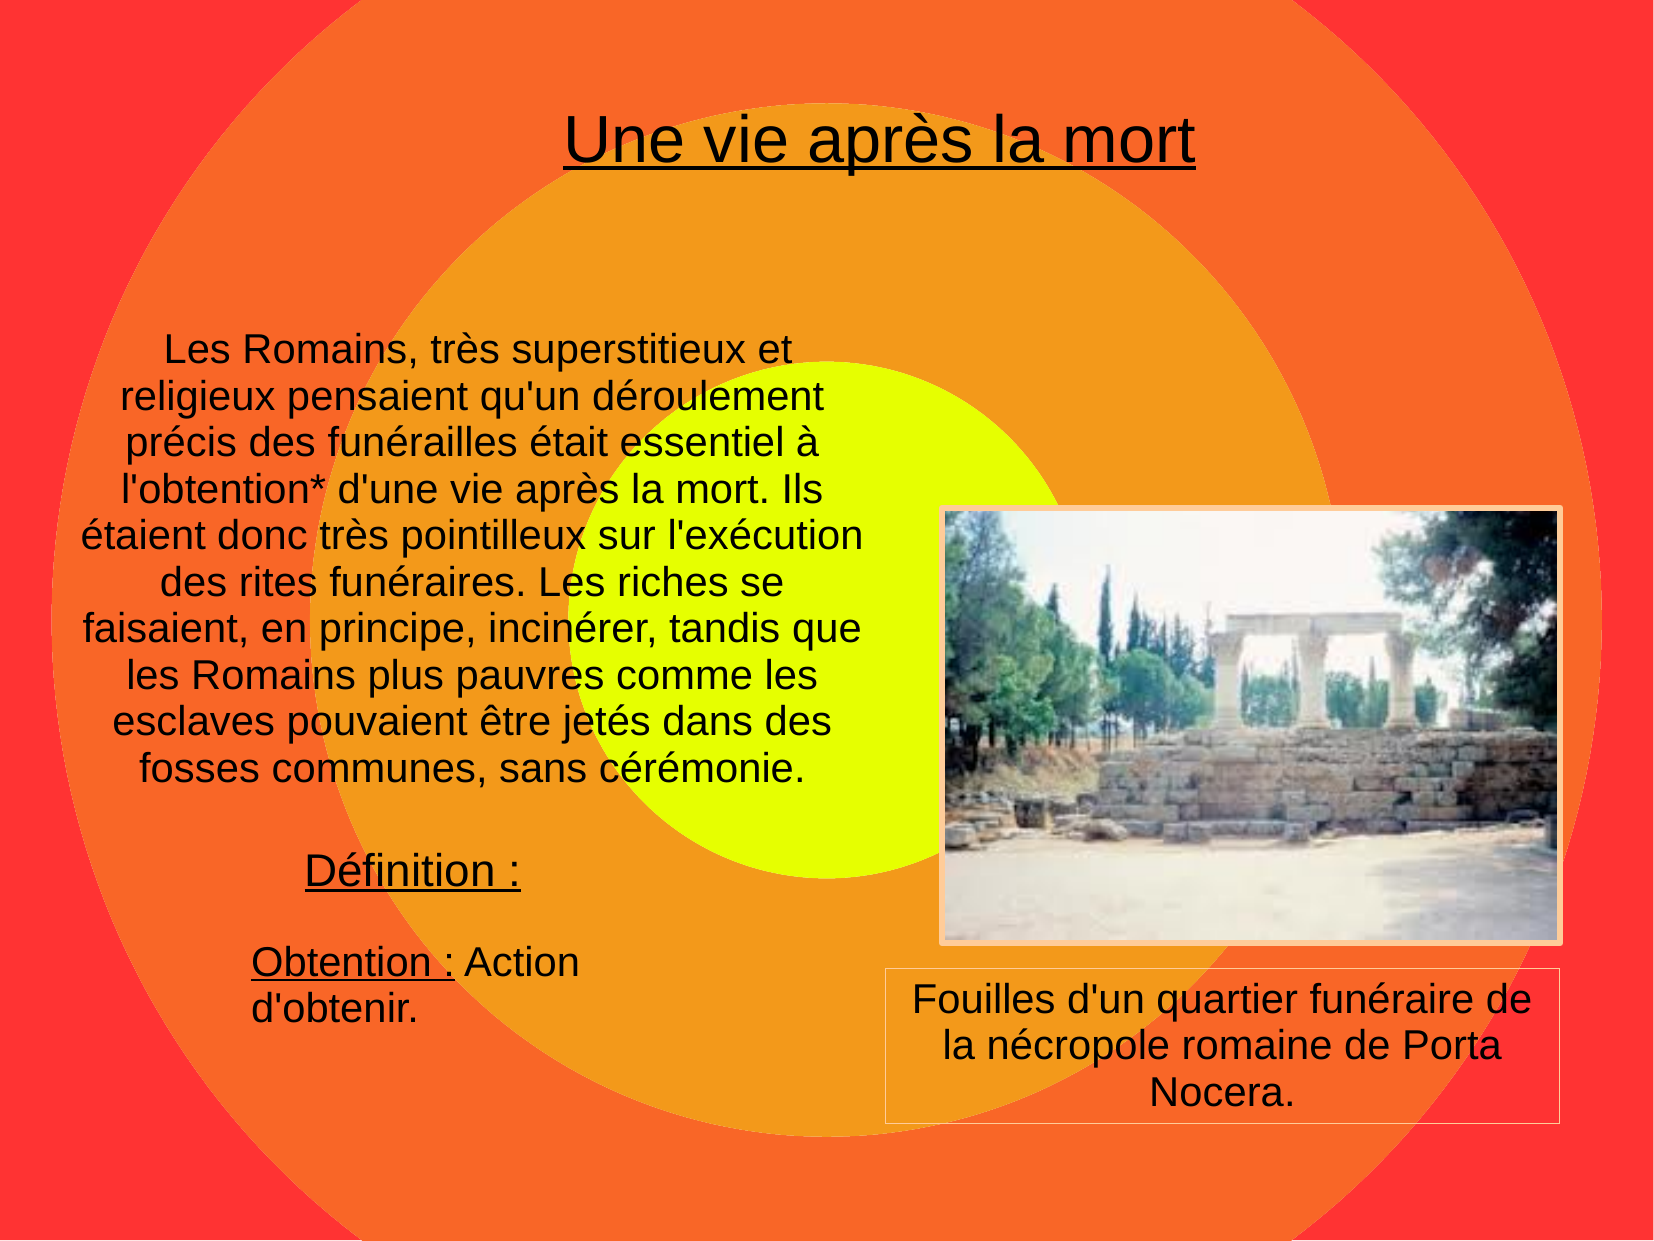

Une vie après la mort
 Les Romains, très superstitieux et religieux pensaient qu'un déroulement précis des funérailles était essentiel à l'obtention* d'une vie après la mort. Ils étaient donc très pointilleux sur l'exécution des rites funéraires. Les riches se faisaient, en principe, incinérer, tandis que les Romains plus pauvres comme les esclaves pouvaient être jetés dans des fosses communes, sans cérémonie.
Définition :
Obtention : Action d'obtenir.
Fouilles d'un quartier funéraire de la nécropole romaine de Porta Nocera.
### Chart
| Category | 1 colonne | 3 colonne |
|---|---|---|
| 1 ligne | 9.1 | 4.54 |
| 2 ligne | 2.4 | 9.65 |
| 3 ligne | 3.1 | 3.7 |
| 4 ligne | 4.3 | 6.2 |